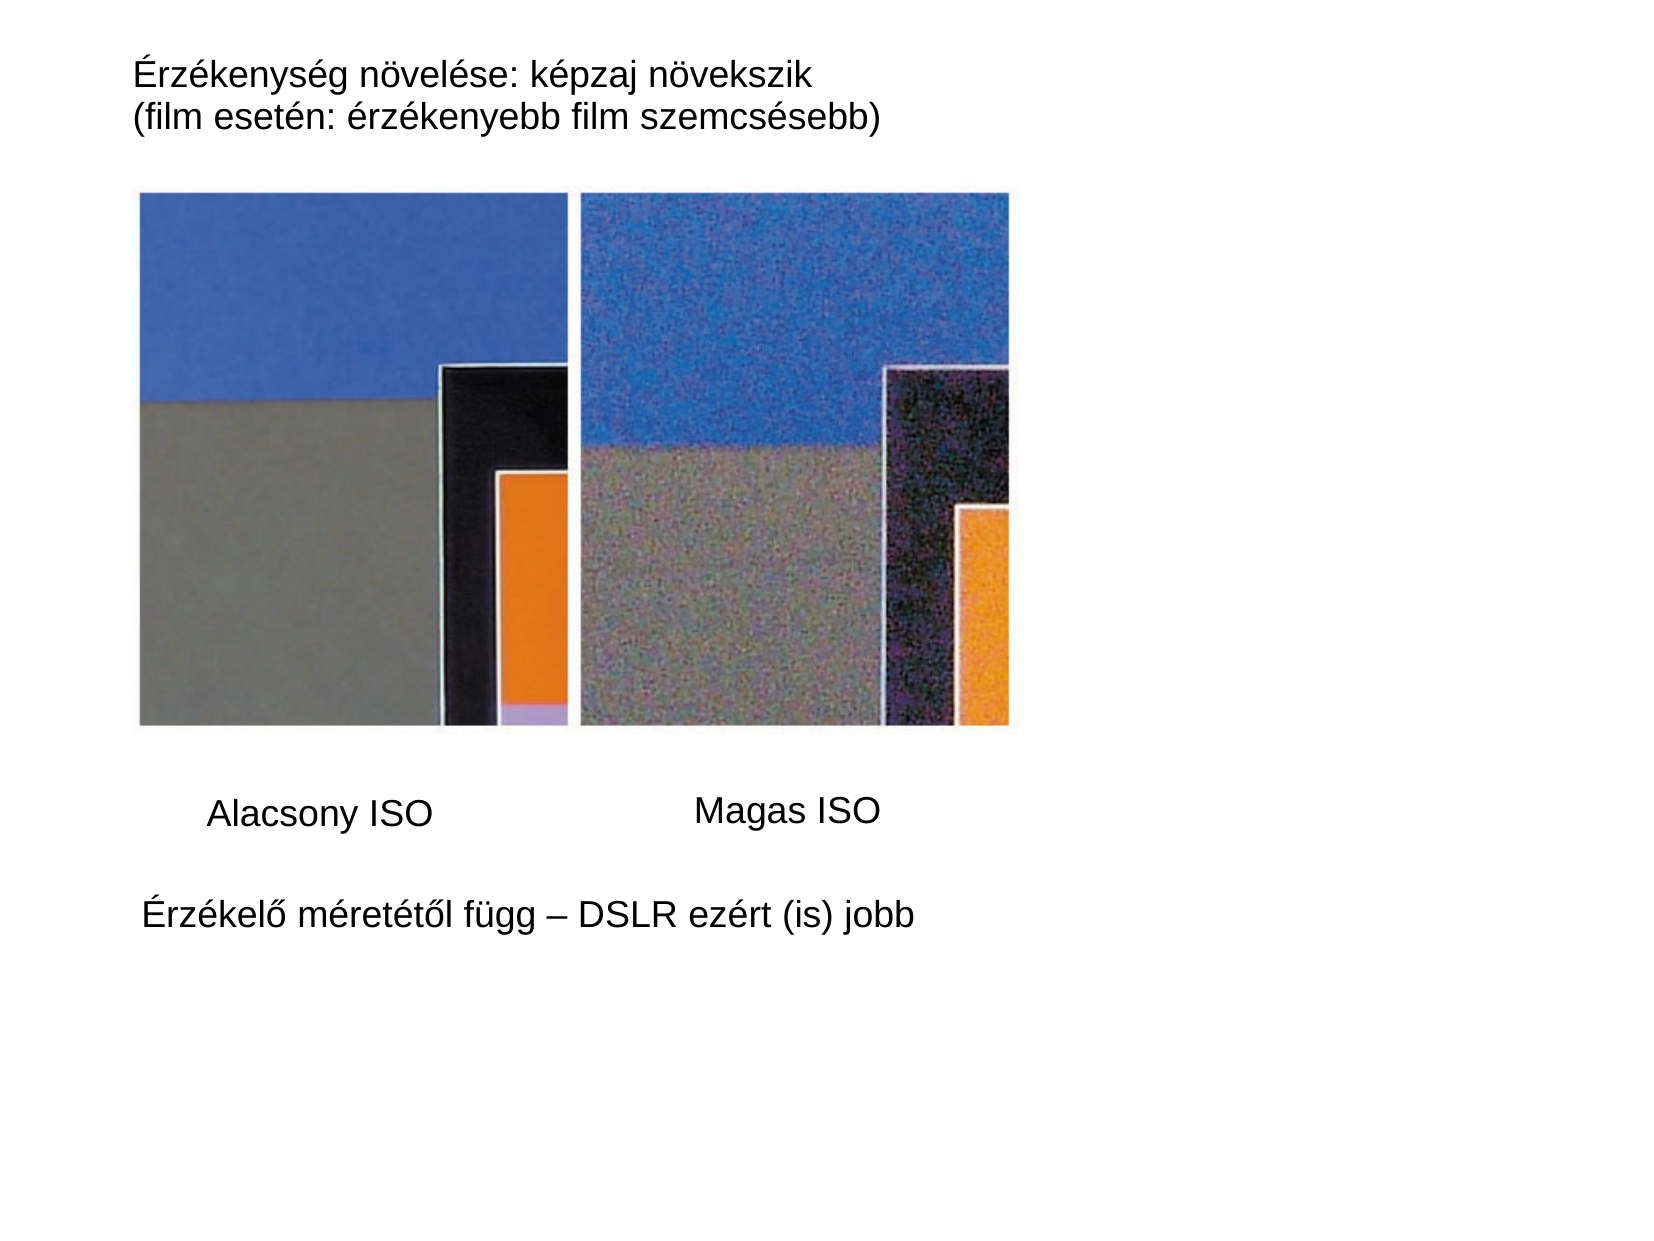

Érzékenység növelése: képzaj növekszik
(film esetén: érzékenyebb film szemcsésebb)
Magas ISO
Alacsony ISO
Érzékelő méretétől függ – DSLR ezért (is) jobb